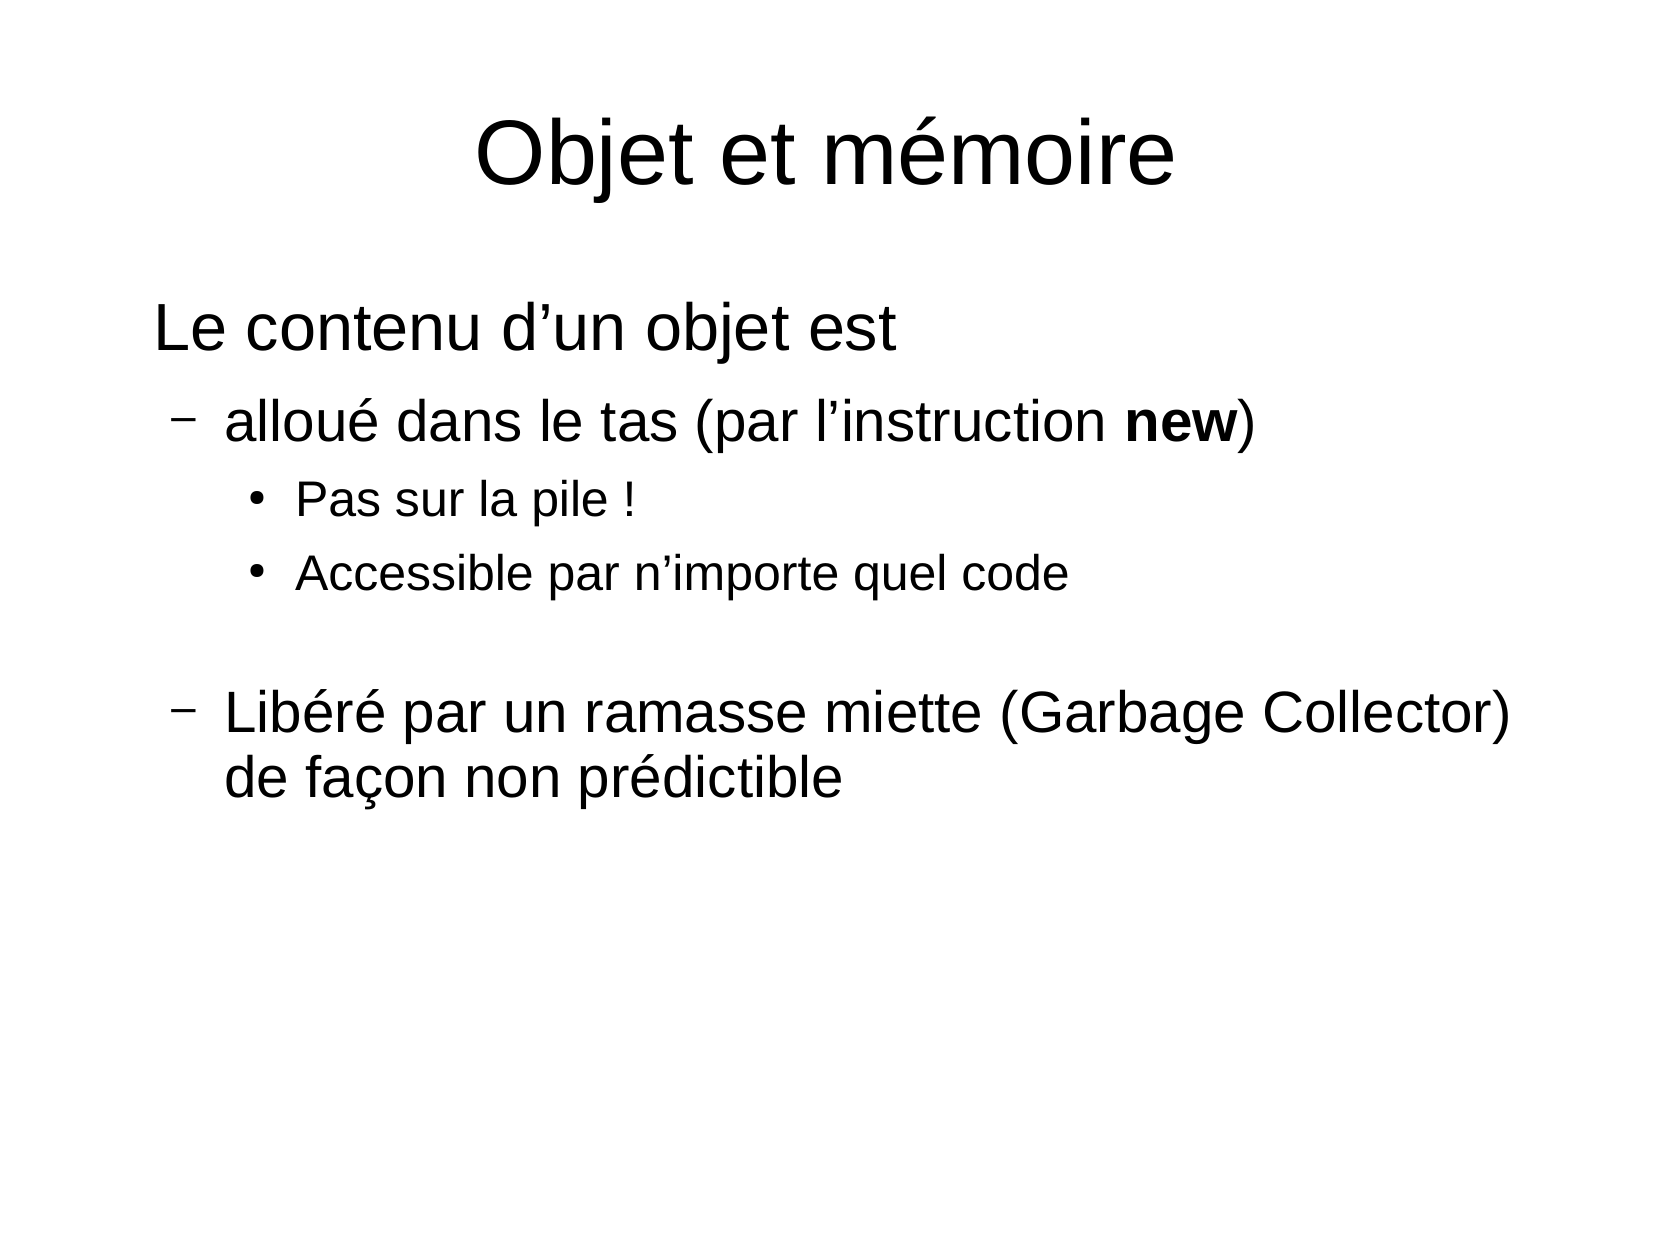

# Objet et mémoire
Le contenu d’un objet est
alloué dans le tas (par l’instruction new)
Pas sur la pile !
Accessible par n’importe quel code
Libéré par un ramasse miette (Garbage Collector)
de façon non prédictible